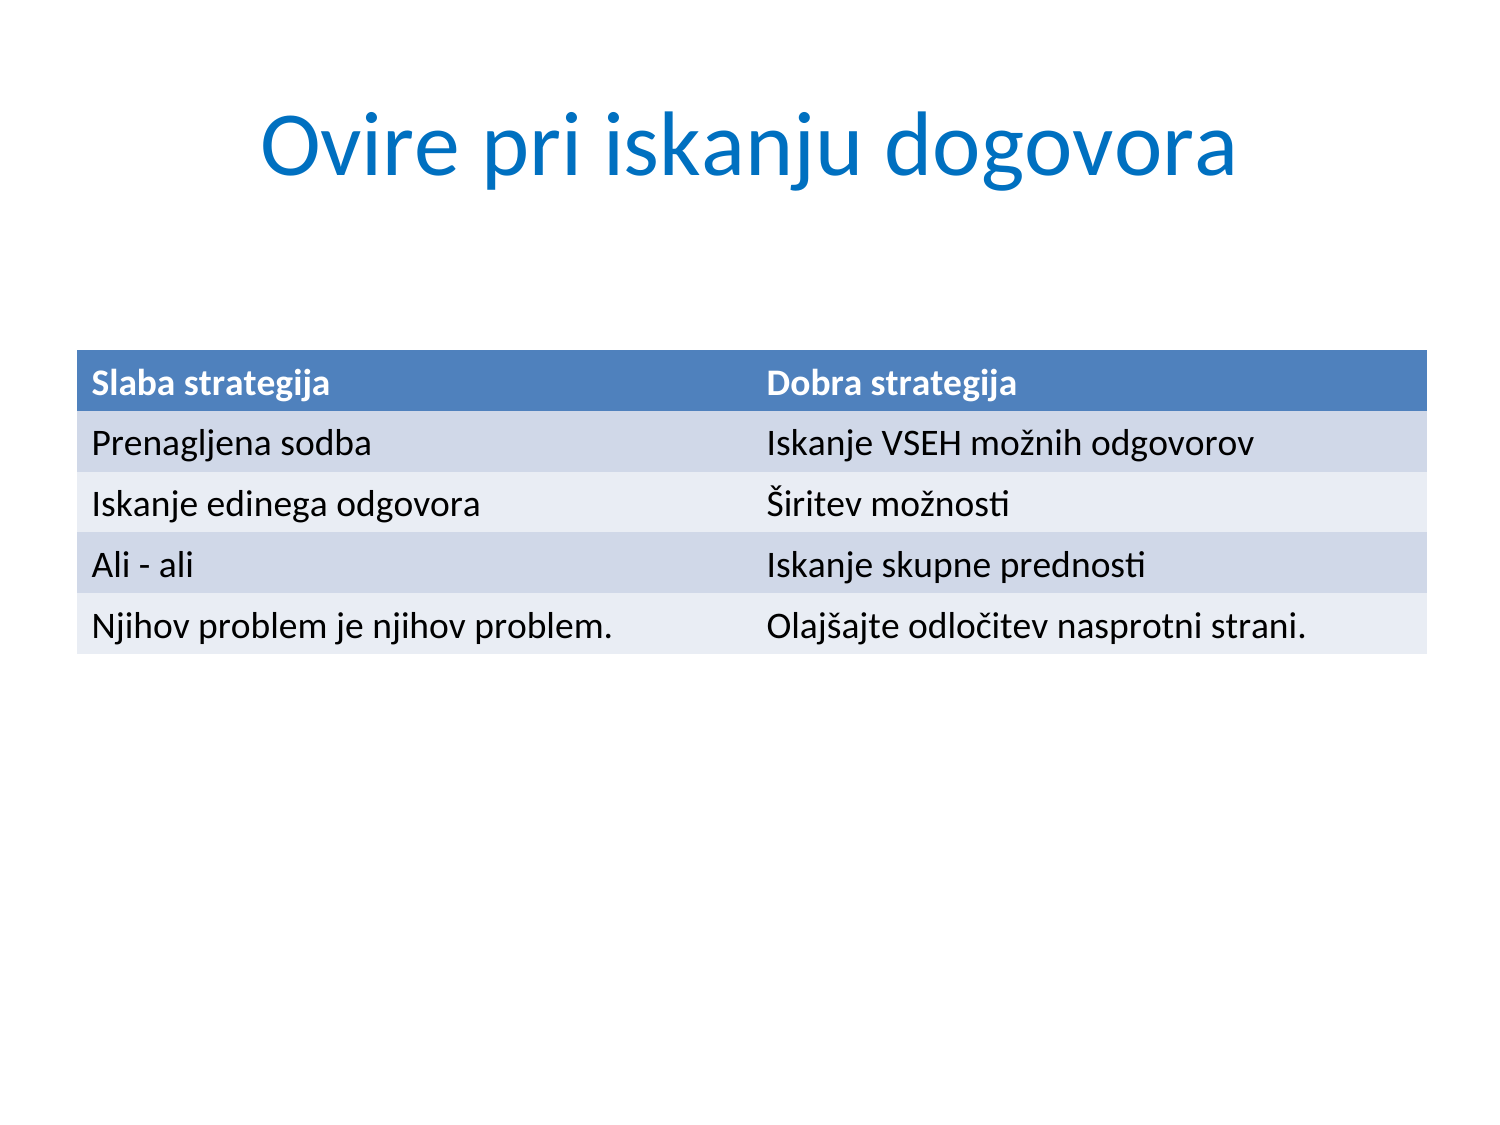

# Ovire pri iskanju dogovora
| Slaba strategija | Dobra strategija |
| --- | --- |
| Prenagljena sodba | Iskanje VSEH možnih odgovorov |
| Iskanje edinega odgovora | Širitev možnosti |
| Ali - ali | Iskanje skupne prednosti |
| Njihov problem je njihov problem. | Olajšajte odločitev nasprotni strani. |